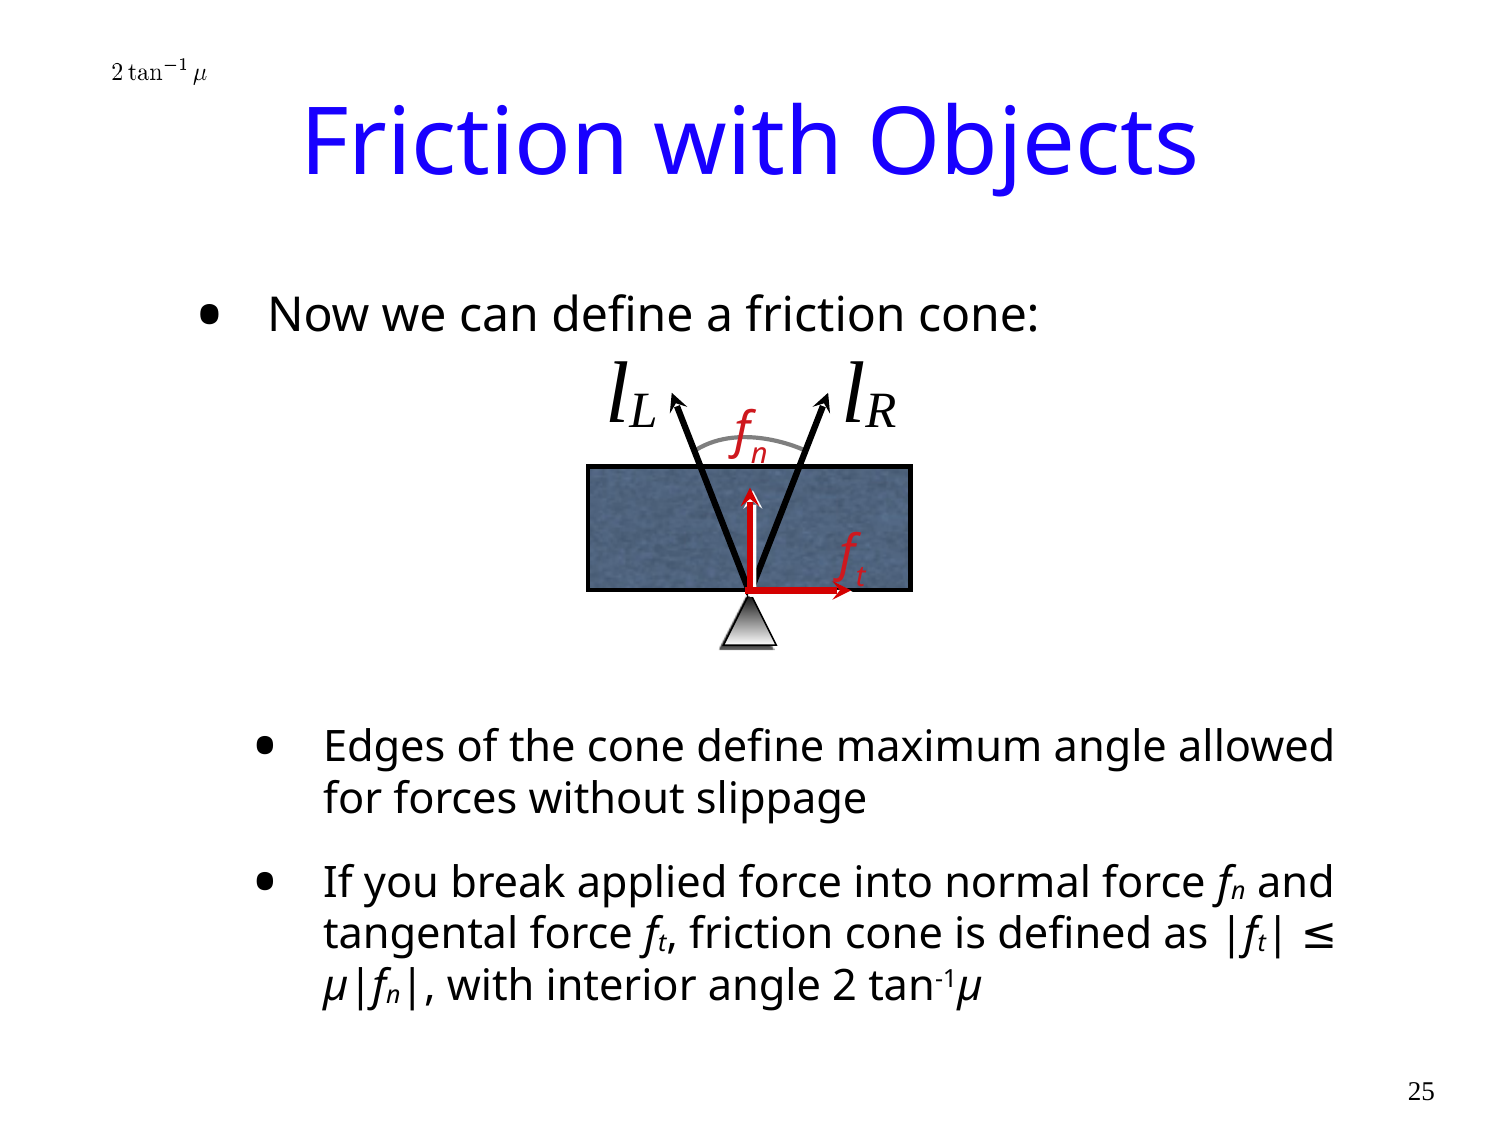

# Friction with Objects
lL
lR
Now we can define a friction cone:
Edges of the cone define maximum angle allowed for forces without slippage
If you break applied force into normal force fn and tangental force ft, friction cone is defined as |ft| ≤ µ|fn|, with interior angle 2 tan-1µ
fn
ft
25